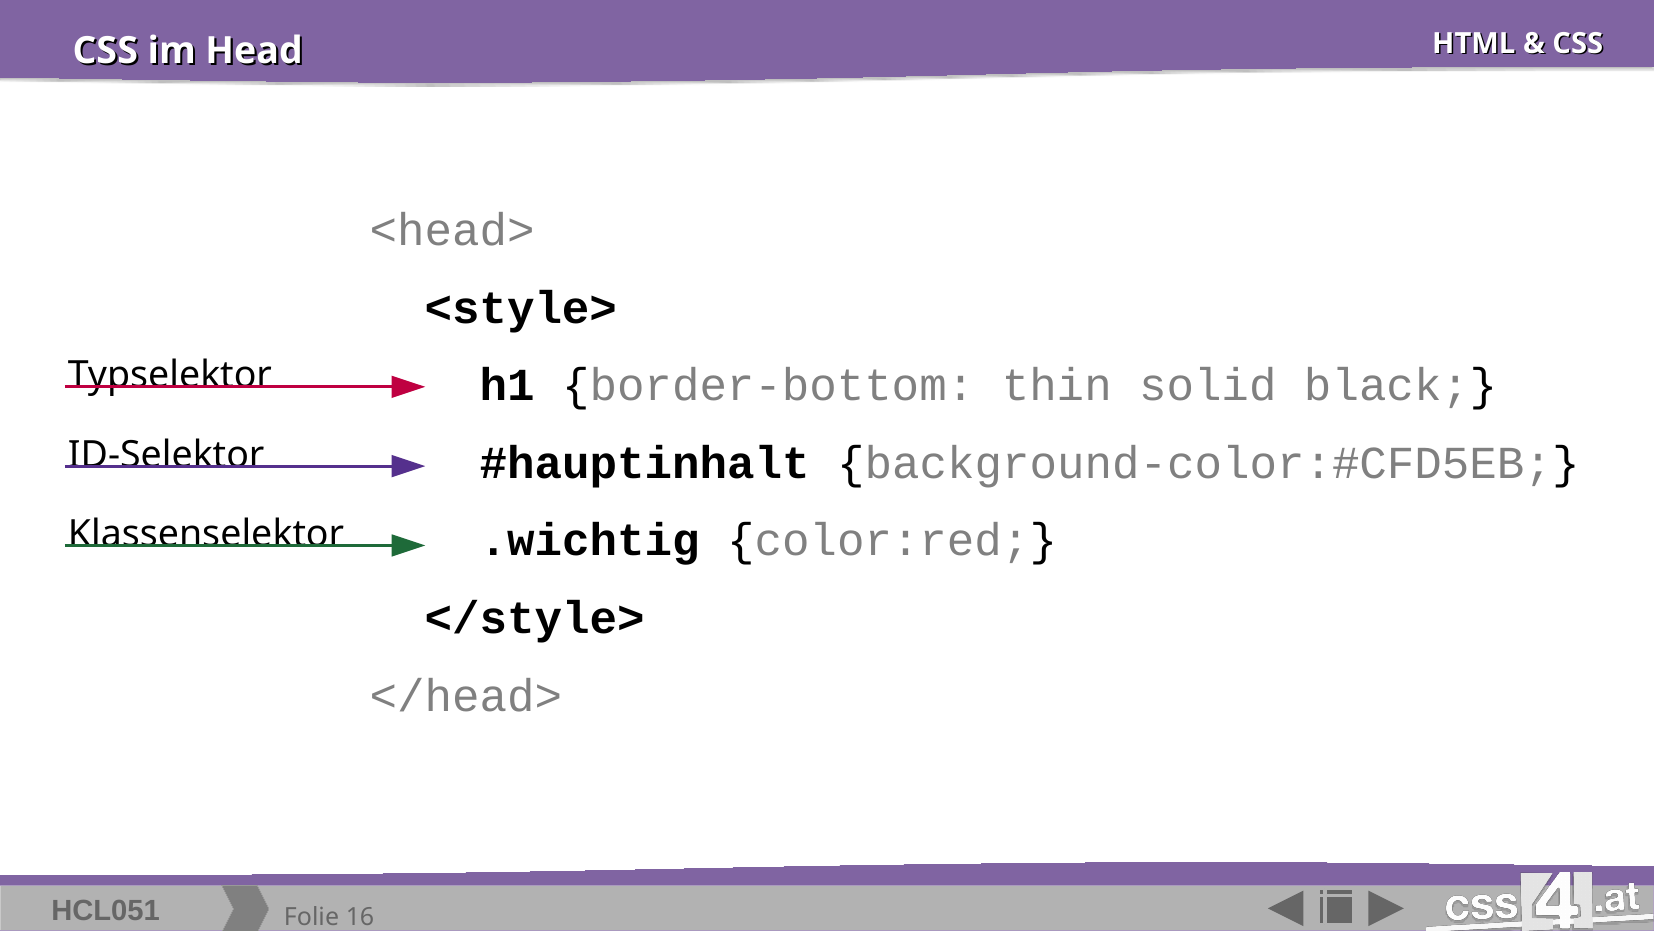

HTML & CSS
CSS im Head
<head>
 <style>
 h1 {border-bottom: thin solid black;}
 #hauptinhalt {background-color:#CFD5EB;}
 .wichtig {color:red;}
 </style>
</head>
Typselektor
ID-Selektor
Klassenselektor
HCL051
Folie